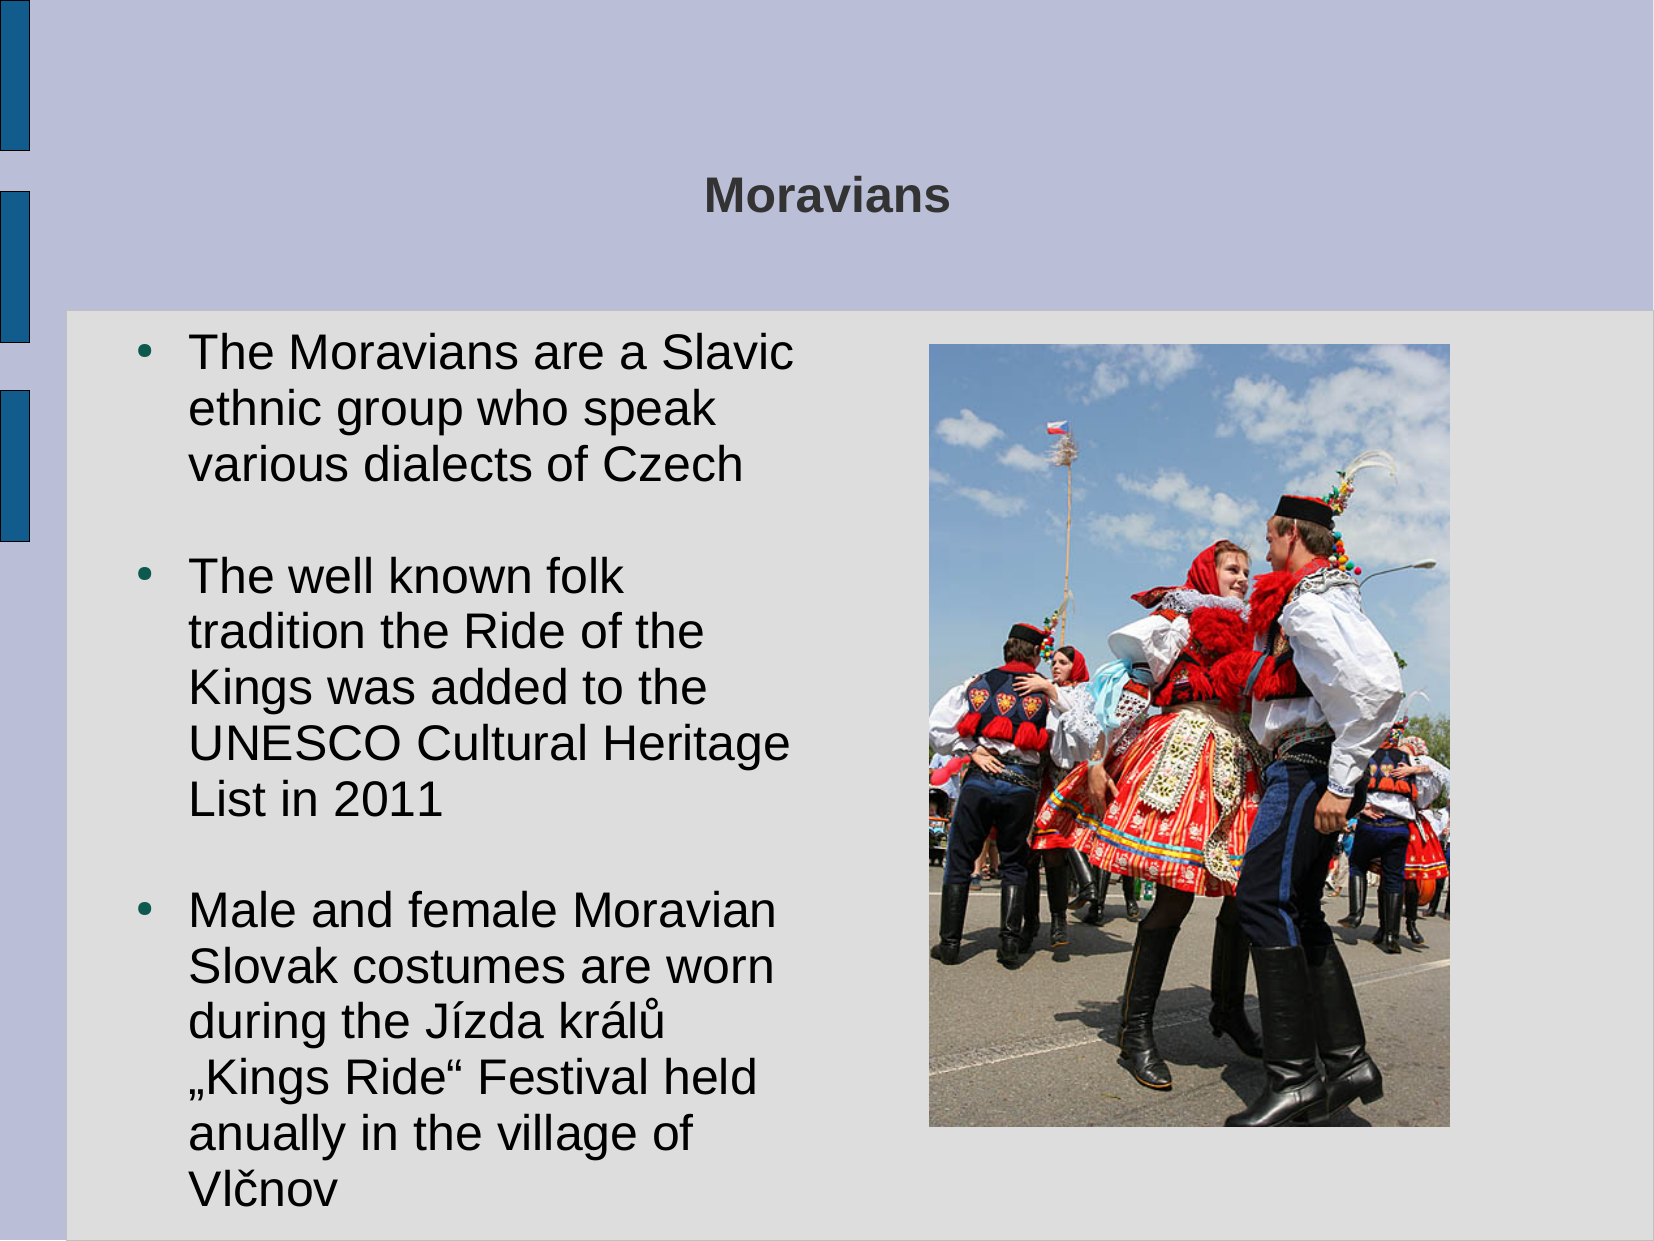

# Moravians
The Moravians are a Slavic ethnic group who speak various dialects of Czech
The well known folk tradition the Ride of the Kings was added to the UNESCO Cultural Heritage List in 2011
Male and female Moravian Slovak costumes are worn during the Jízda králů „Kings Ride“ Festival held anually in the village of Vlčnov